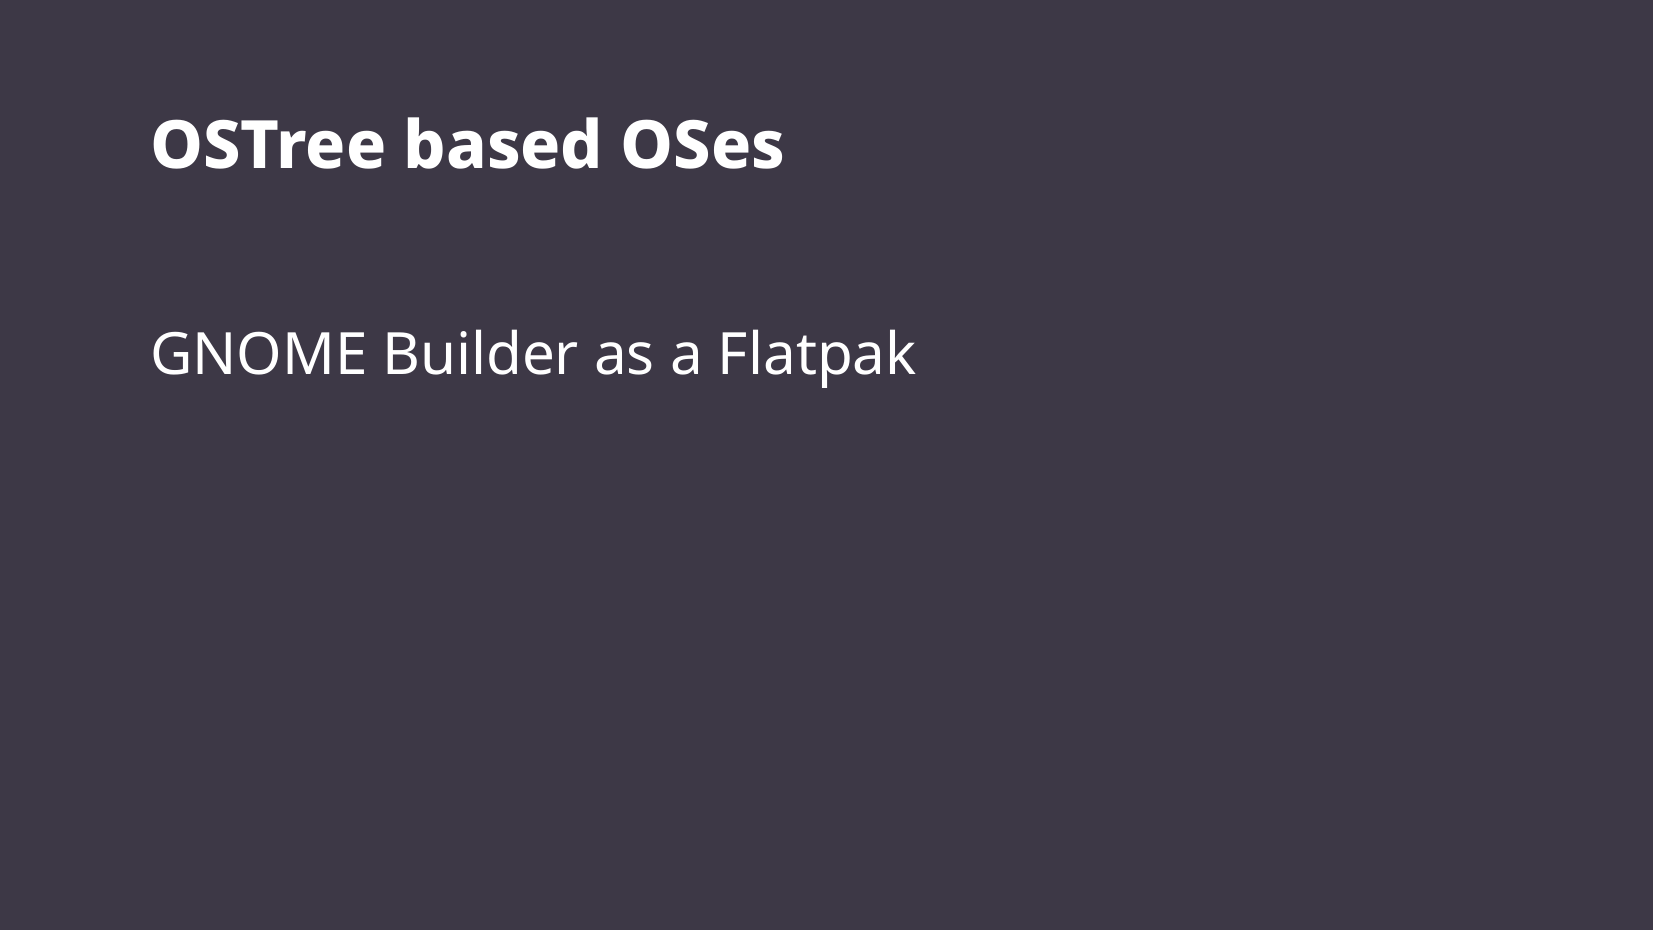

# OSTree based OSes
GNOME Builder as a Flatpak